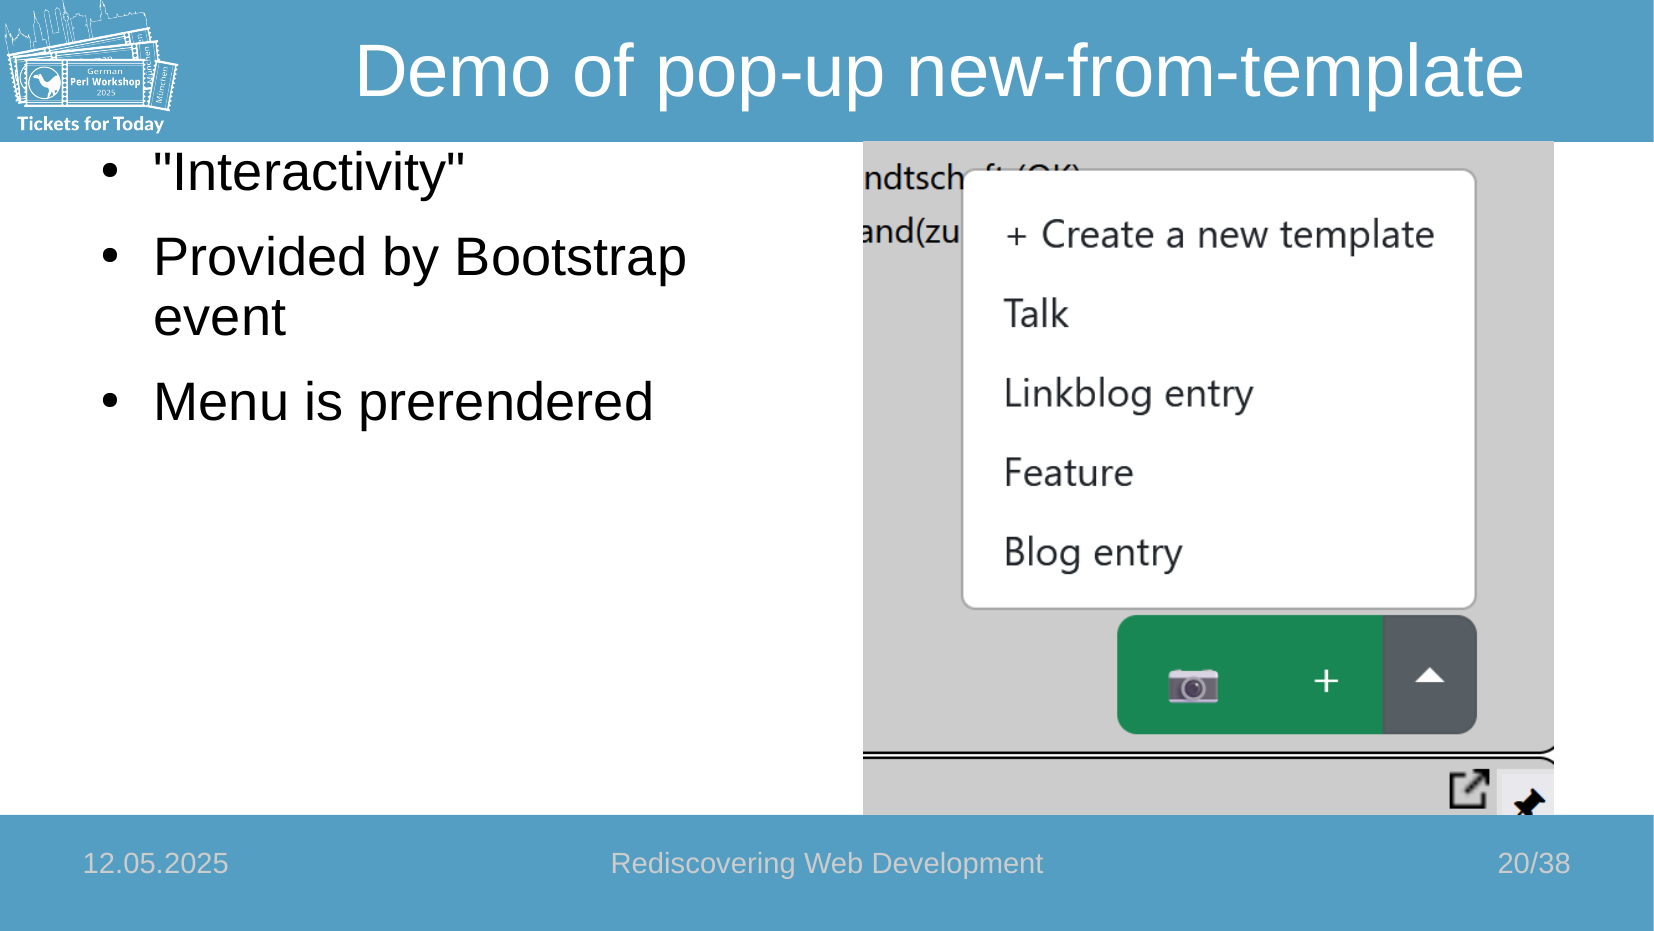

# Demo of pop-up new-from-template
"Interactivity"
Provided by Bootstrap event
Menu is prerendered
08. März 2019
20